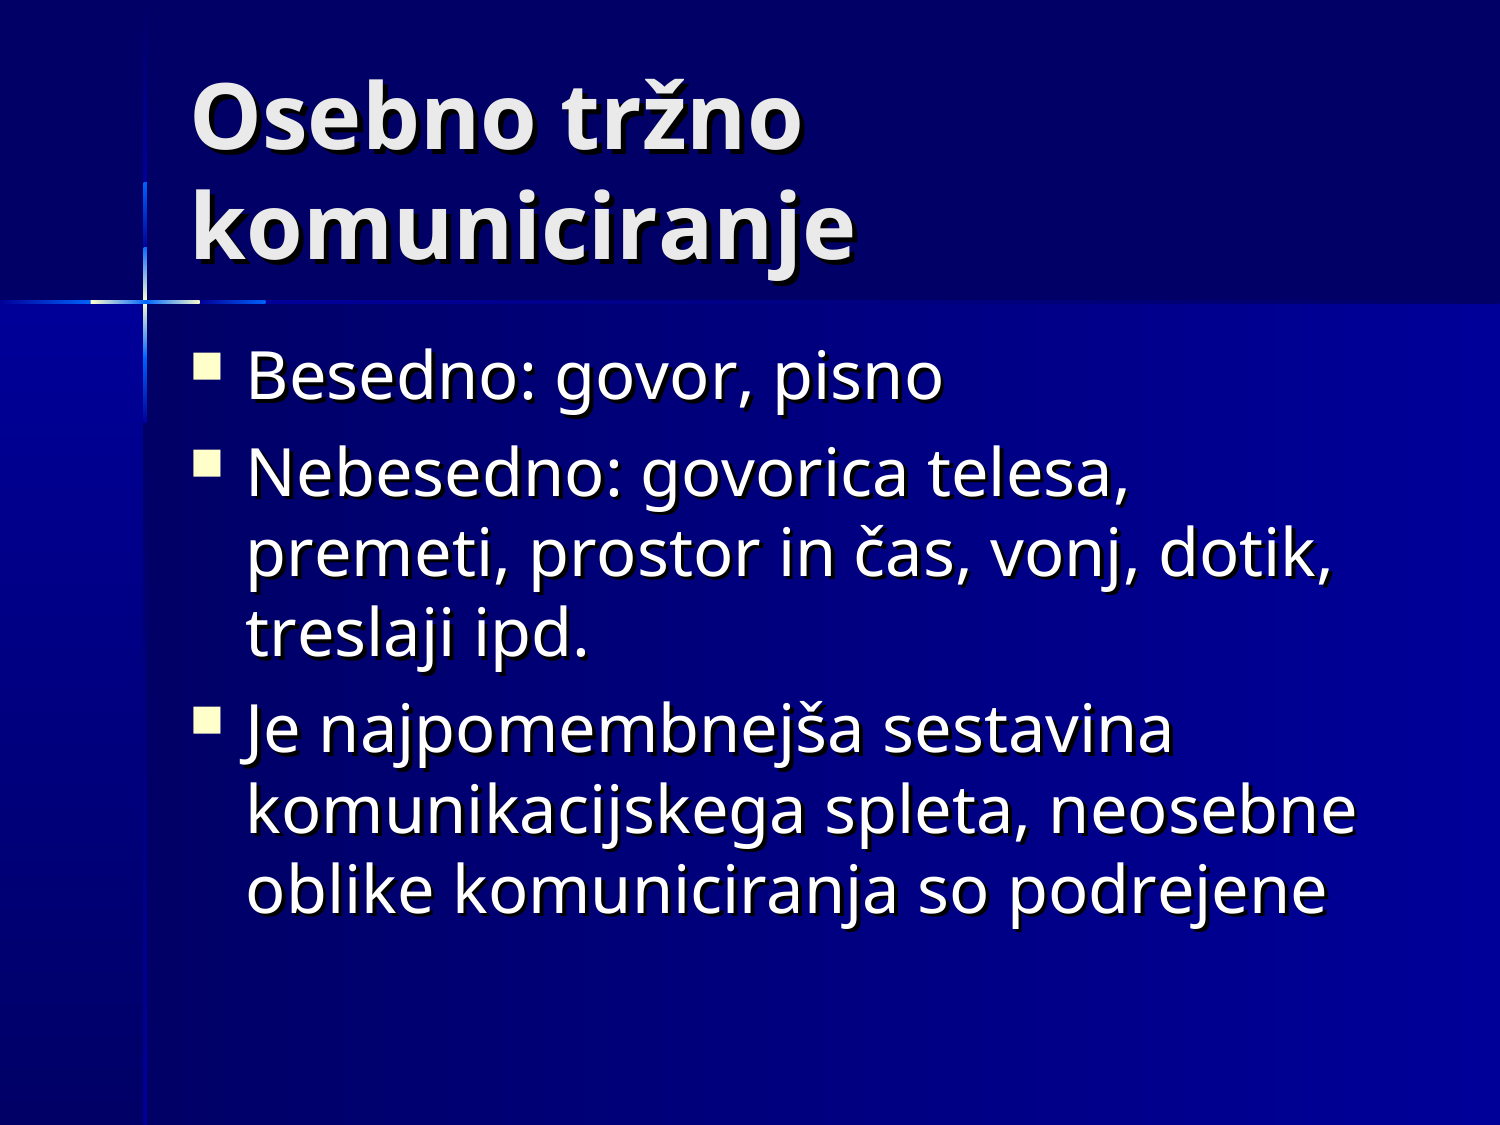

# Osebno tržno komuniciranje
Besedno: govor, pisno
Nebesedno: govorica telesa, premeti, prostor in čas, vonj, dotik, treslaji ipd.
Je najpomembnejša sestavina komunikacijskega spleta, neosebne oblike komuniciranja so podrejene